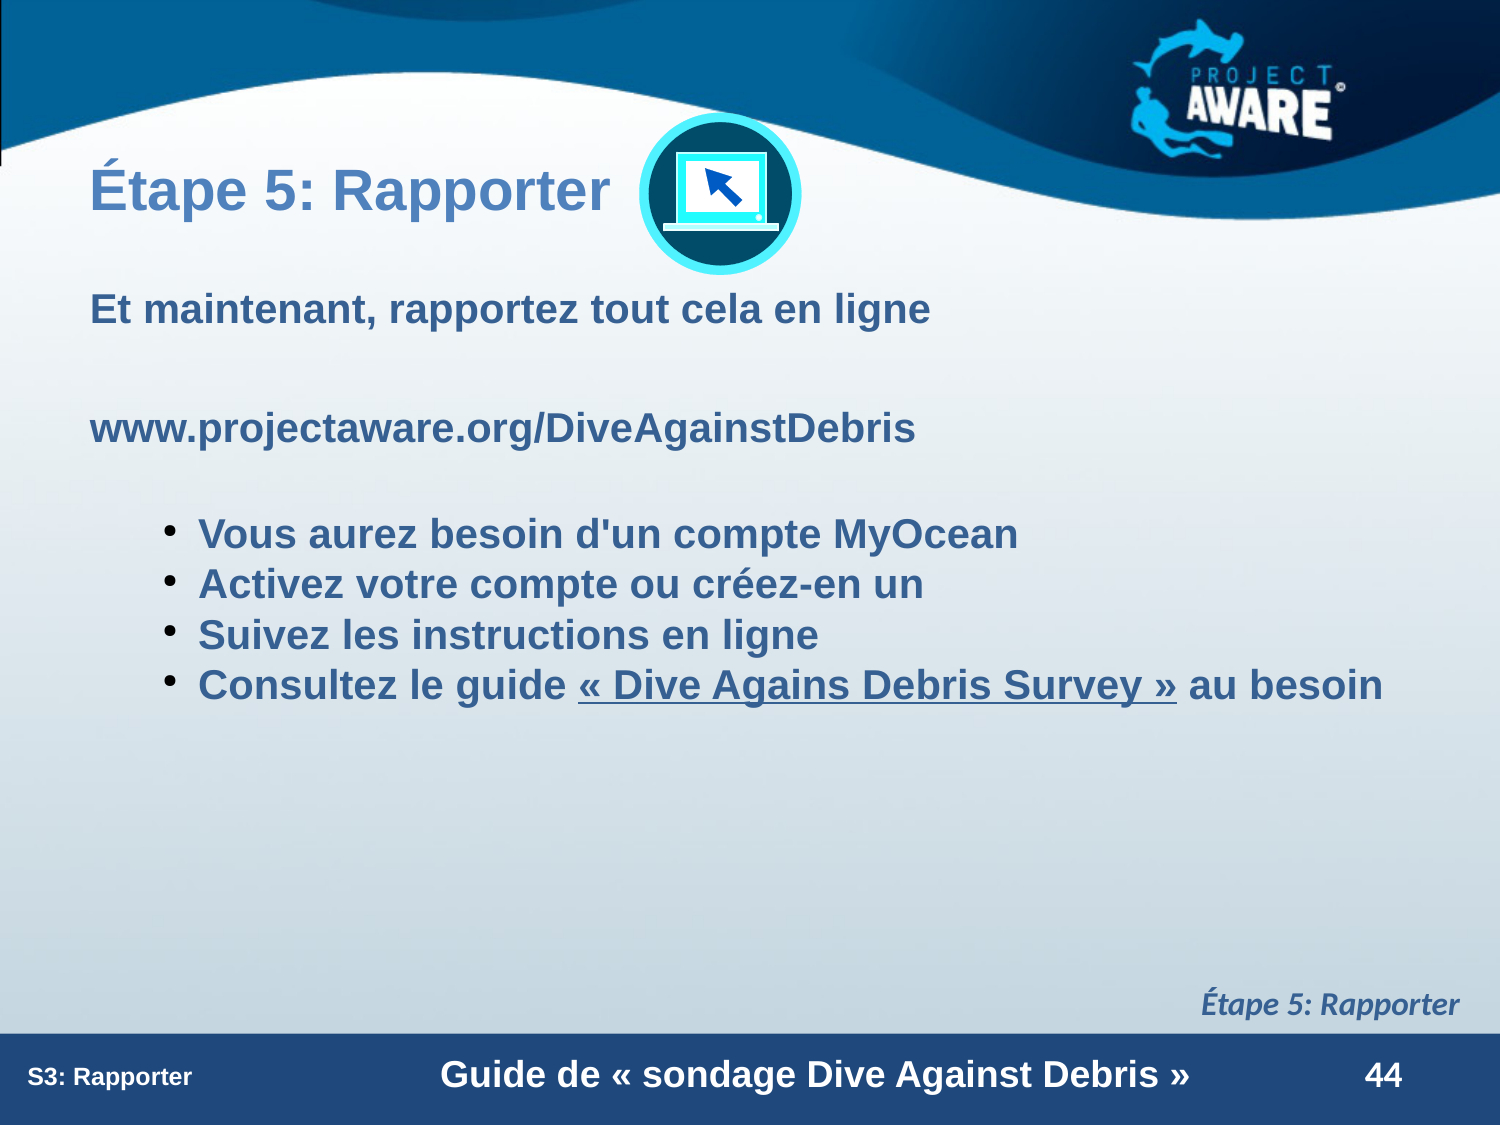

Étape 5: Rapporter
Et maintenant, rapportez tout cela en ligne
www.projectaware.org/DiveAgainstDebris
Vous aurez besoin d'un compte MyOcean
Activez votre compte ou créez-en un
Suivez les instructions en ligne
Consultez le guide « Dive Agains Debris Survey » au besoin
Étape 5: Rapporter
Guide de « sondage Dive Against Debris »
S3: Rapporter